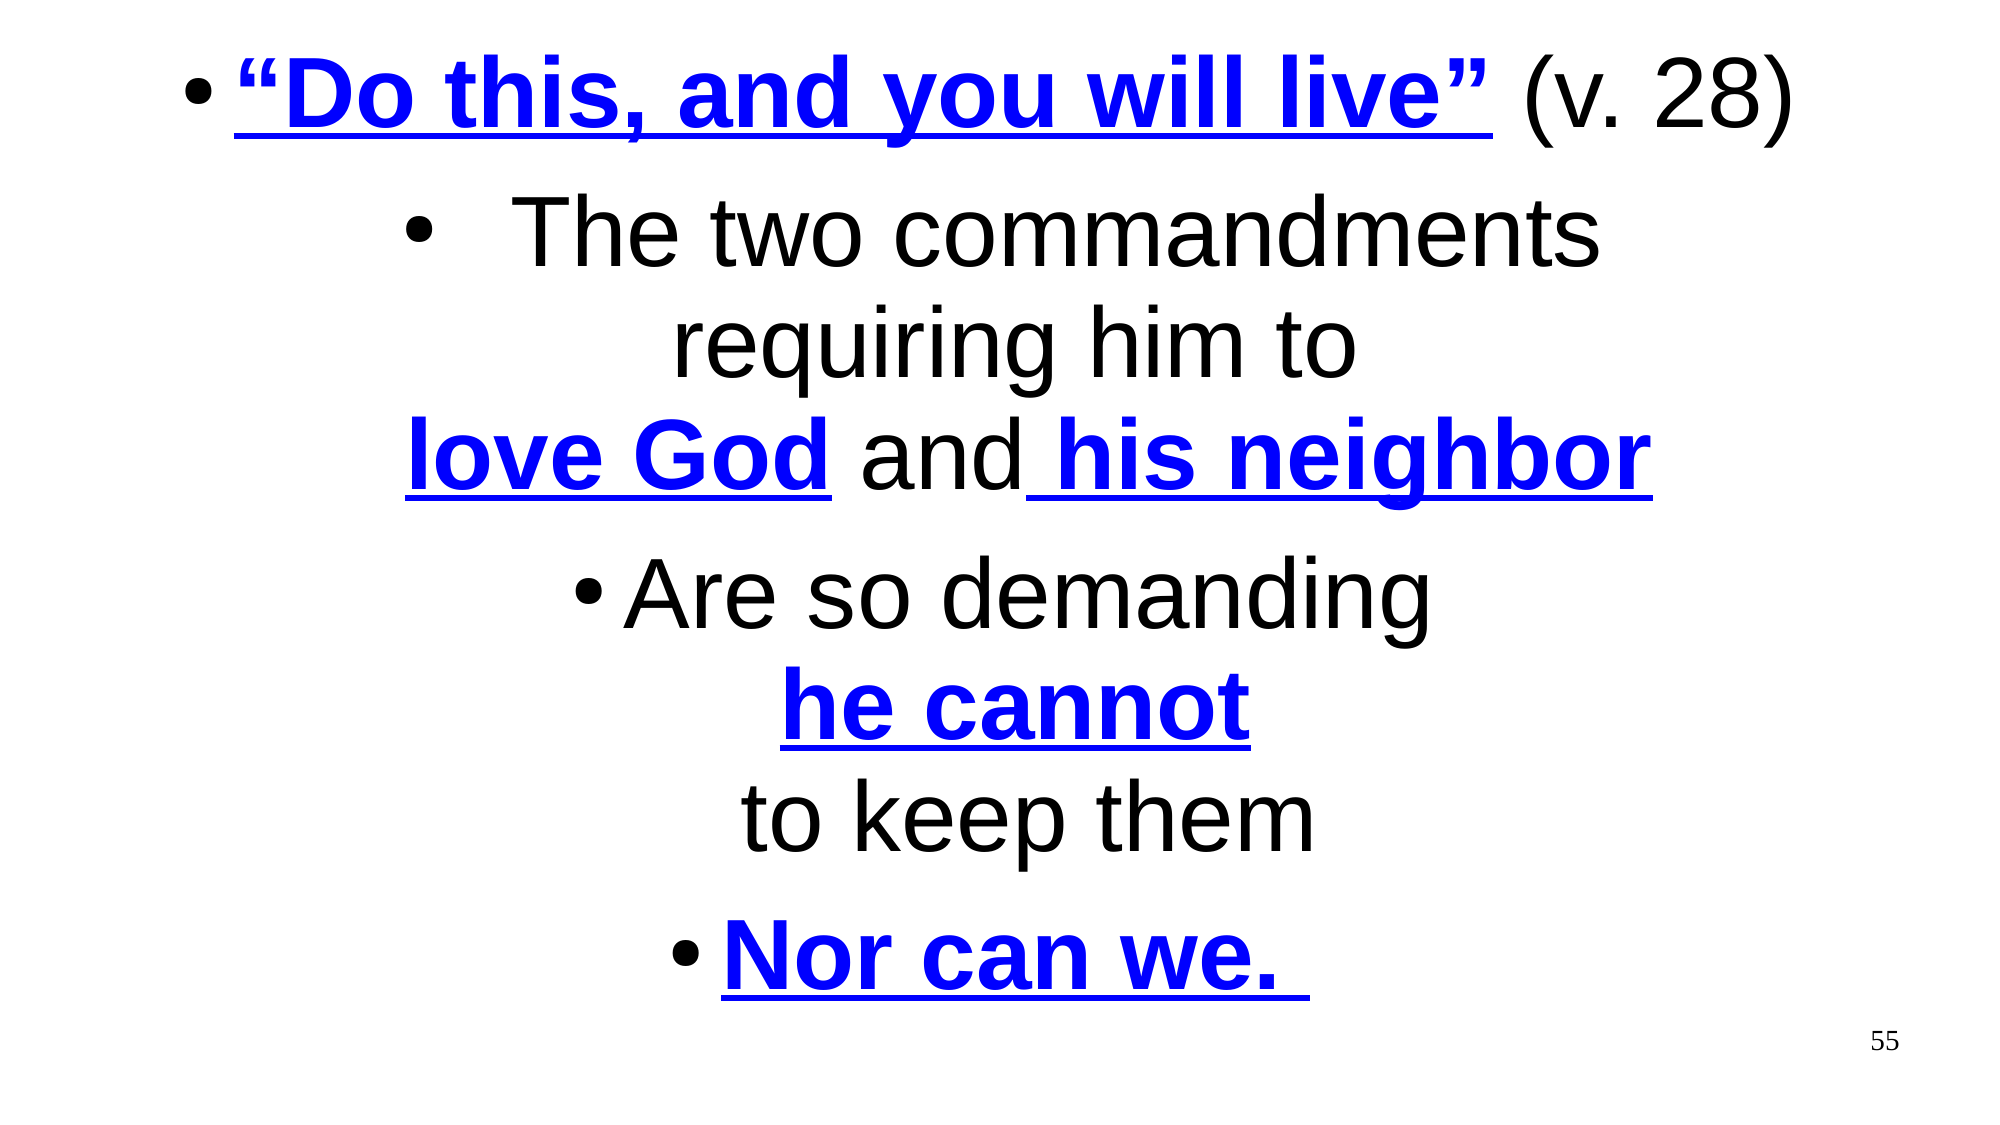

# “Do this, and you will live” (v. 28)
 The two commandments
requiring him to
love God and his neighbor
Are so demanding
he cannot
to keep them
Nor can we.
55